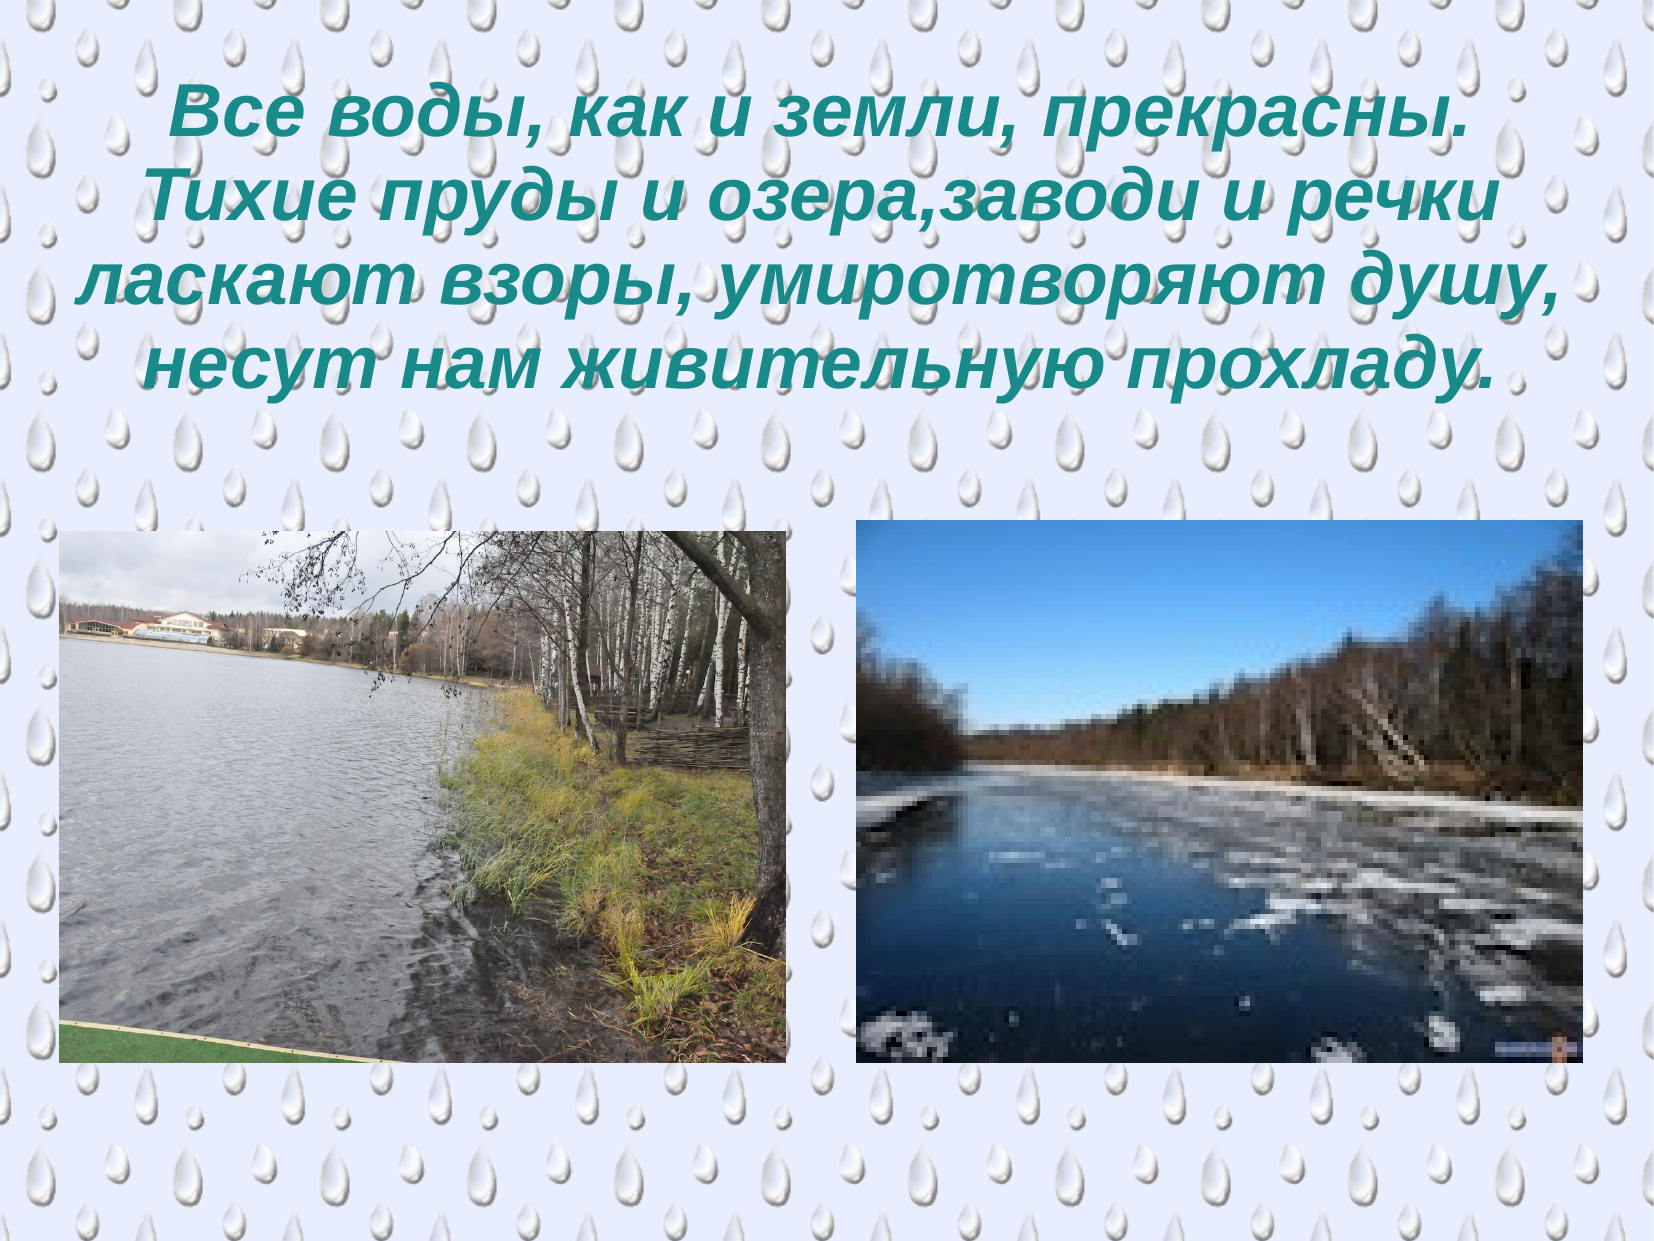

# Все воды, как и земли, прекрасны. Тихие пруды и озера,заводи и речки ласкают взоры, умиротворяют душу, несут нам живительную прохладу.